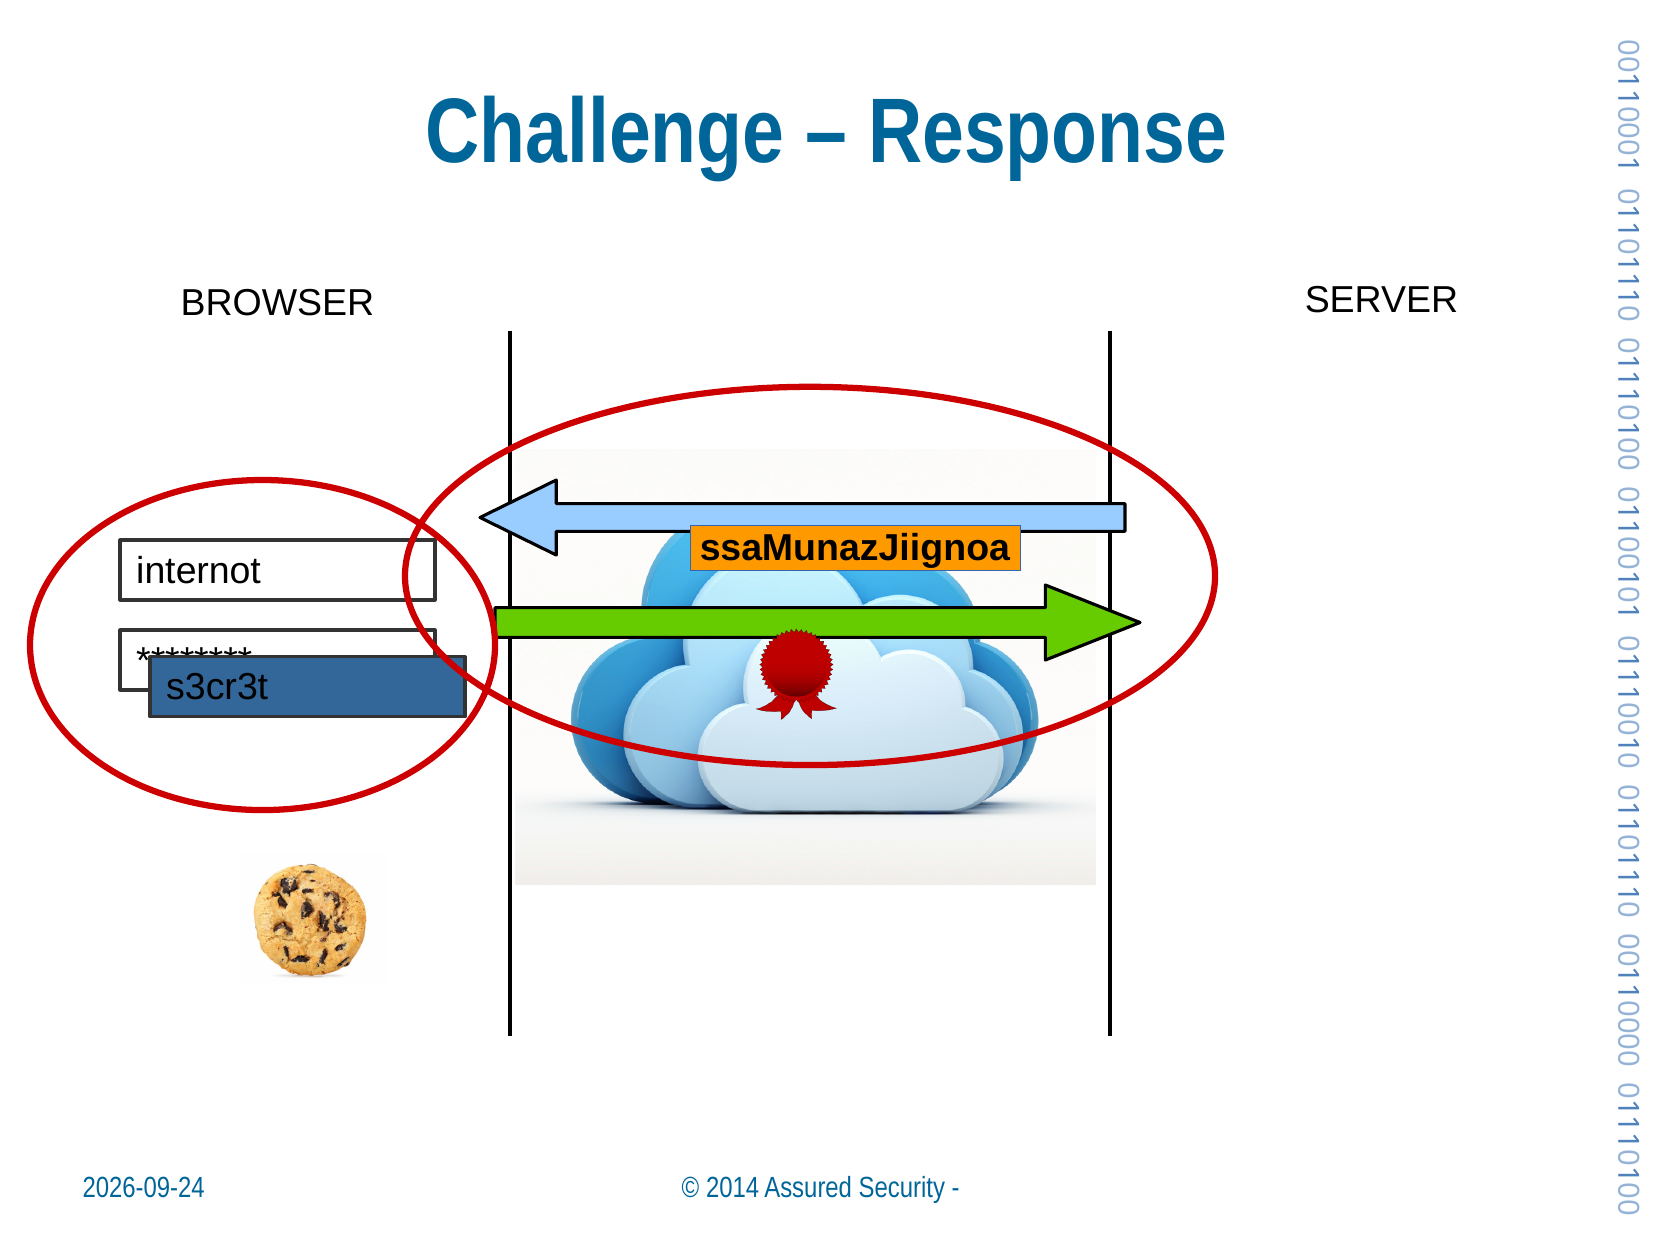

# Challenge – Response
SERVER
BROWSER
ssaMunazJiignoa
internot
********
s3cr3t